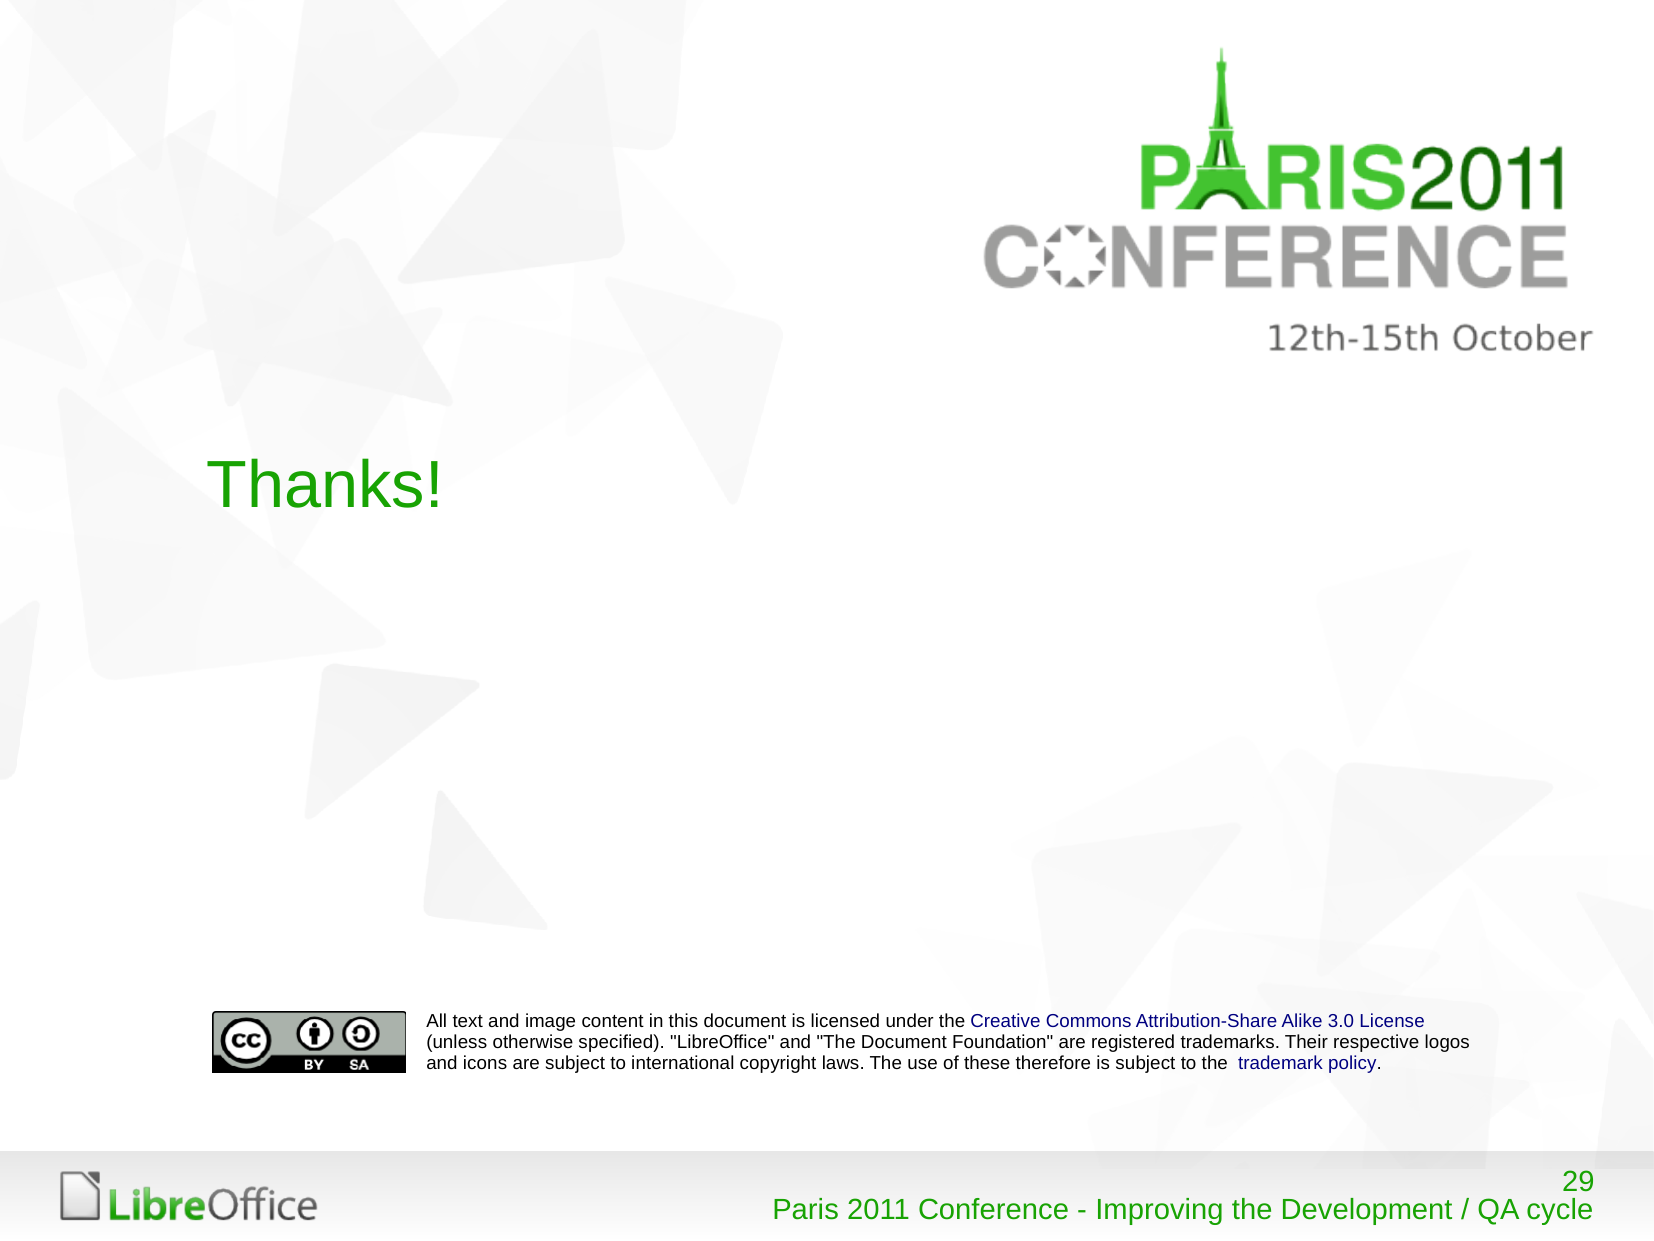

# Thanks!
29
Paris 2011 Conference - Improving the Development / QA cycle